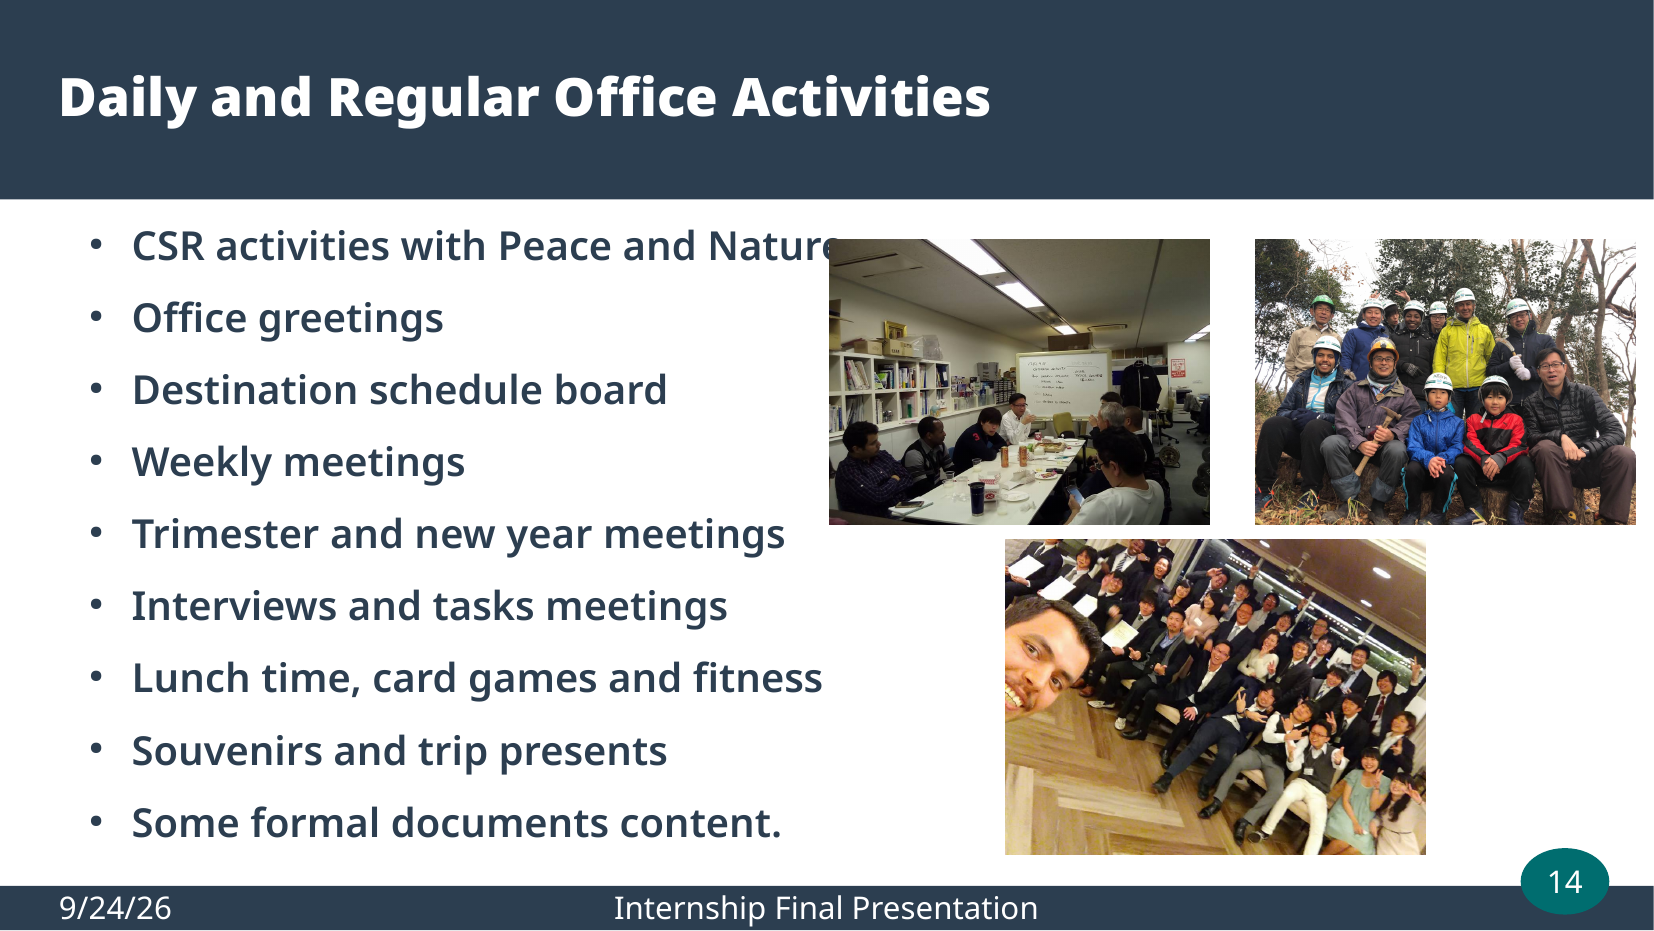

# Daily and Regular Office Activities
CSR activities with Peace and Nature
Office greetings
Destination schedule board
Weekly meetings
Trimester and new year meetings
Interviews and tasks meetings
Lunch time, card games and fitness
Souvenirs and trip presents
Some formal documents content.
14
Internship Final Presentation